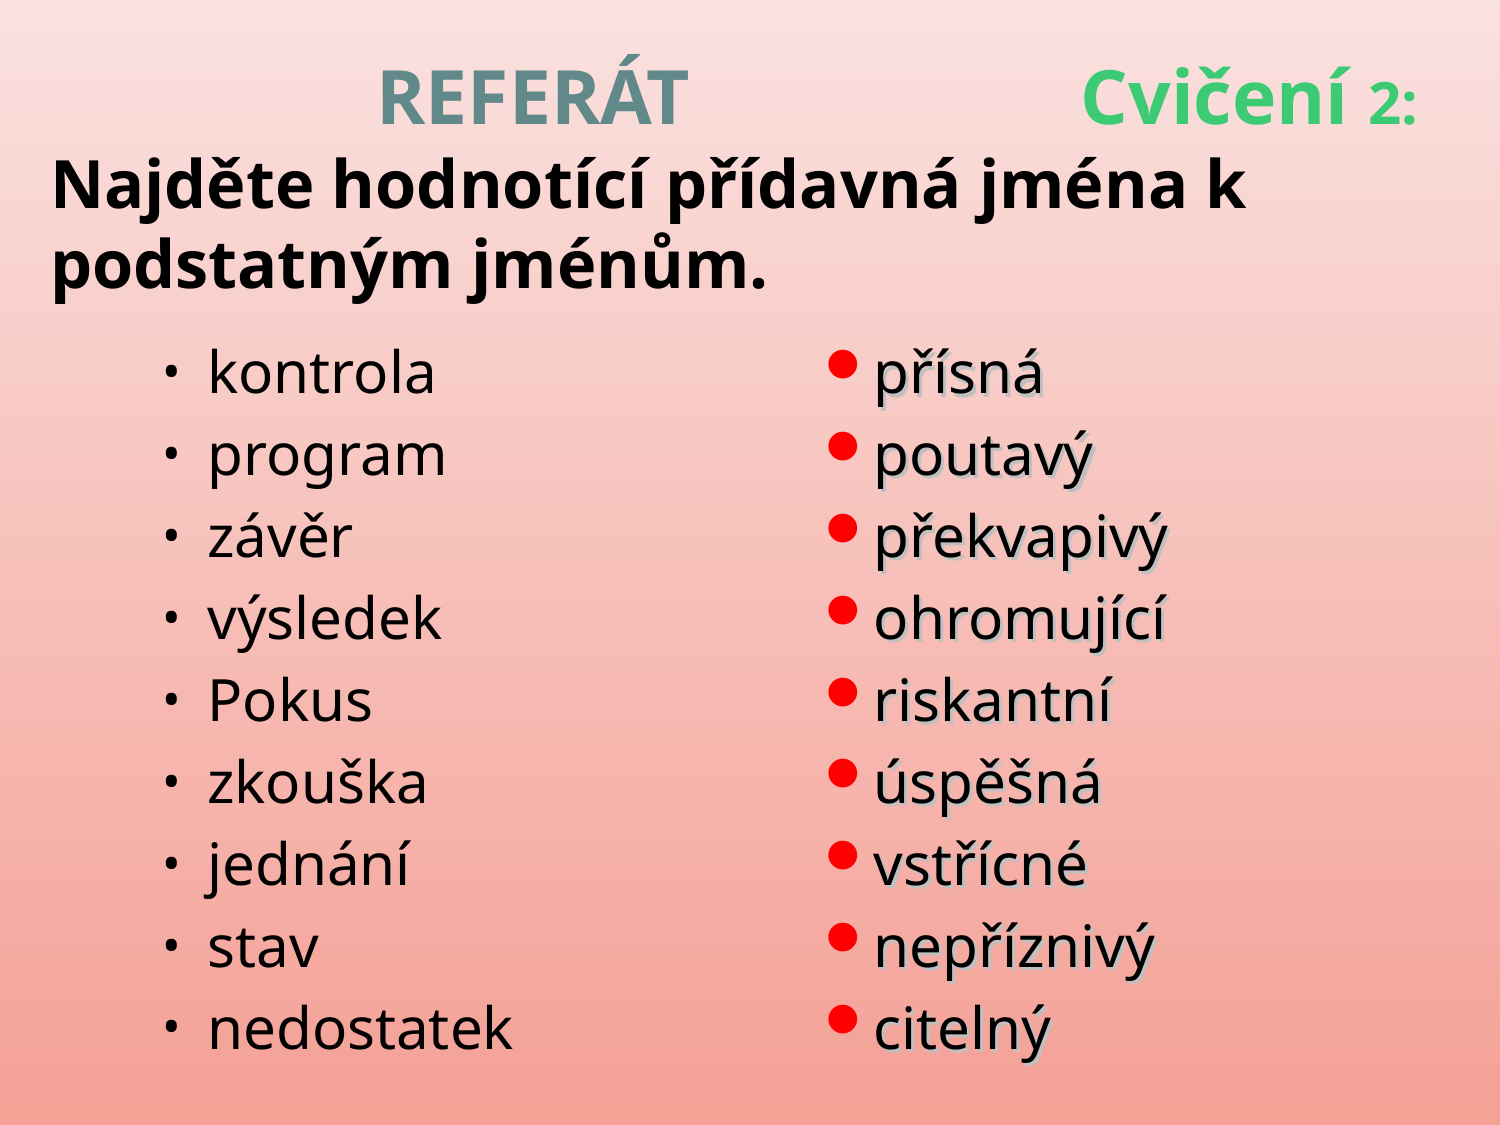

# REFERÁT Cvičení 2: Najděte hodnotící přídavná jména k podstatným jménům.
kontrola
program
závěr
výsledek
Pokus
zkouška
jednání
stav
nedostatek
přísná
poutavý
překvapivý
ohromující
riskantní
úspěšná
vstřícné
nepříznivý
citelný